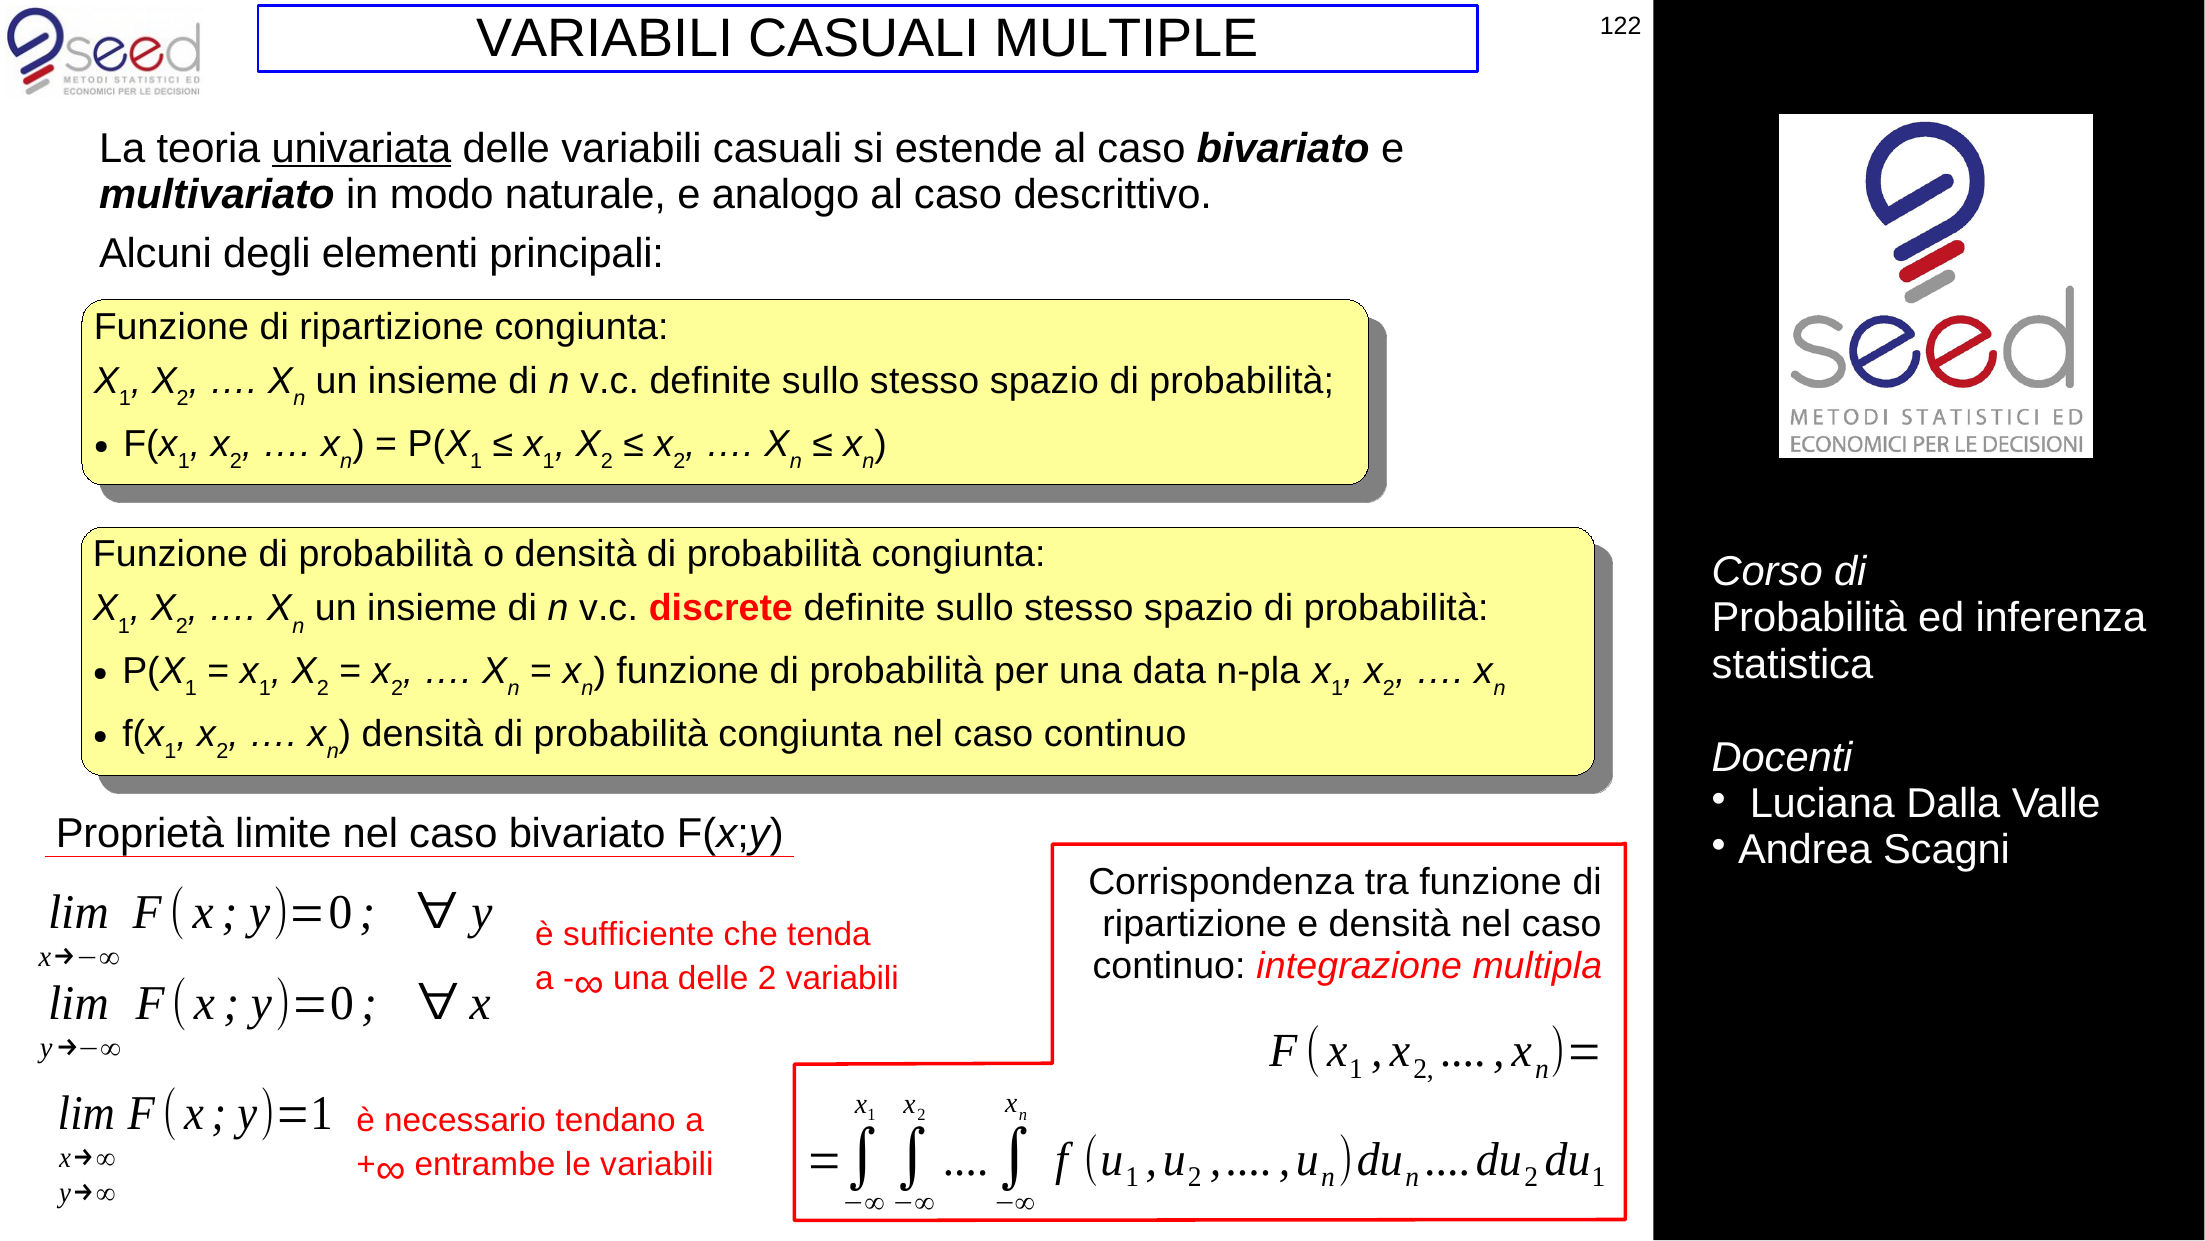

VARIABILI CASUALI MULTIPLE
La teoria univariata delle variabili casuali si estende al caso bivariato e multivariato in modo naturale, e analogo al caso descrittivo.
Alcuni degli elementi principali:
Funzione di ripartizione congiunta:
X1, X2, …. Xn un insieme di n v.c. definite sullo stesso spazio di probabilità;
F(x1, x2, …. xn) = P(X1 ≤ x1, X2 ≤ x2, …. Xn ≤ xn)
Funzione di probabilità o densità di probabilità congiunta:
X1, X2, …. Xn un insieme di n v.c. discrete definite sullo stesso spazio di probabilità:
P(X1 = x1, X2 = x2, …. Xn = xn) funzione di probabilità per una data n-pla x1, x2, …. xn
f(x1, x2, …. xn) densità di probabilità congiunta nel caso continuo
Proprietà limite nel caso bivariato F(x;y)
è sufficiente che tenda
a -∞ una delle 2 variabili
Corrispondenza tra funzione di ripartizione e densità nel caso continuo: integrazione multipla
è necessario tendano a +∞ entrambe le variabili